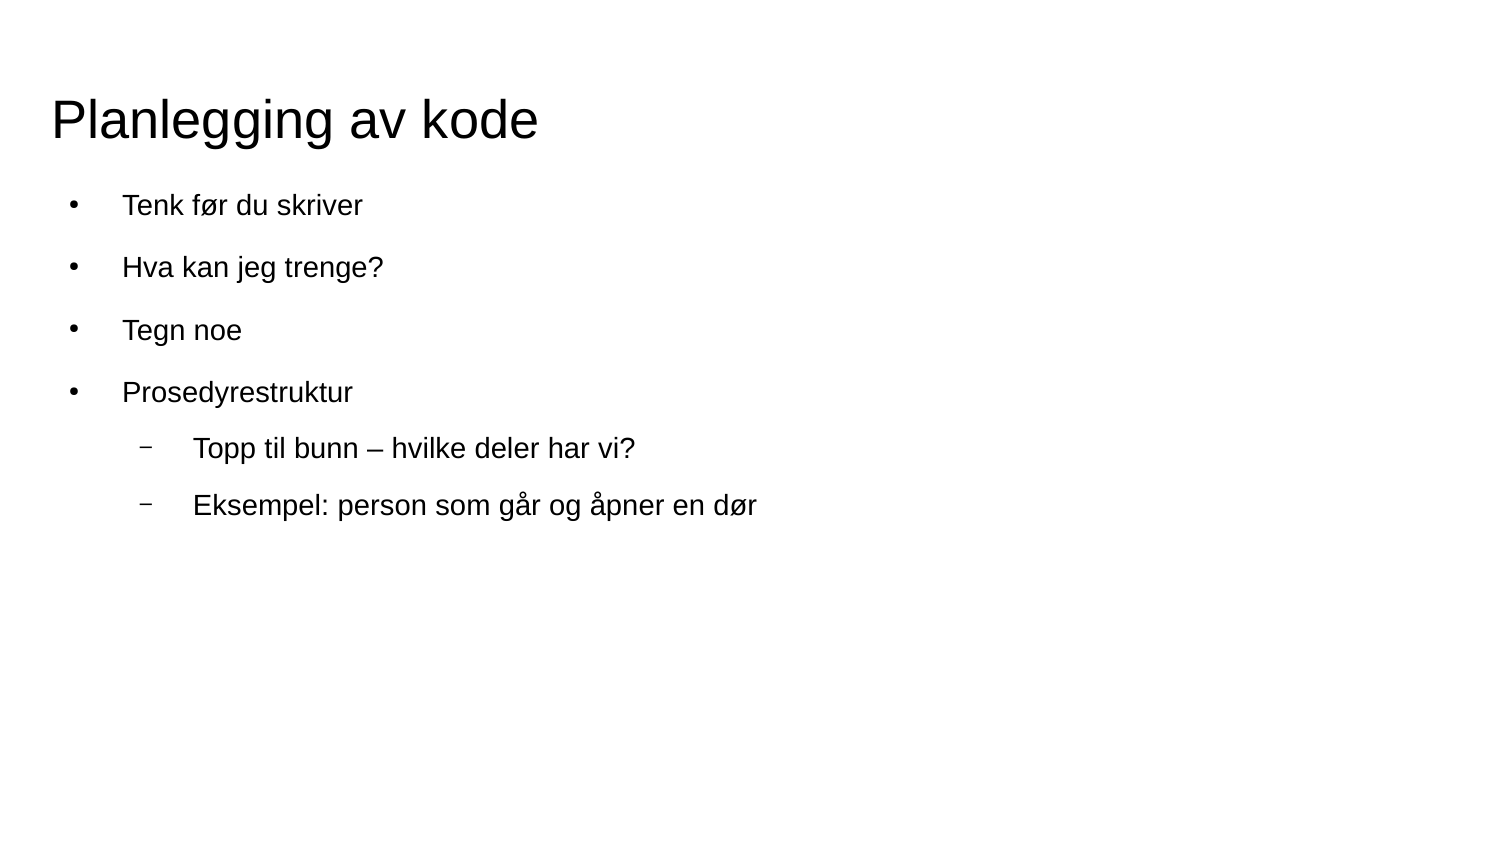

# Planlegging av kode
Tenk før du skriver
Hva kan jeg trenge?
Tegn noe
Prosedyrestruktur
Topp til bunn – hvilke deler har vi?
Eksempel: person som går og åpner en dør